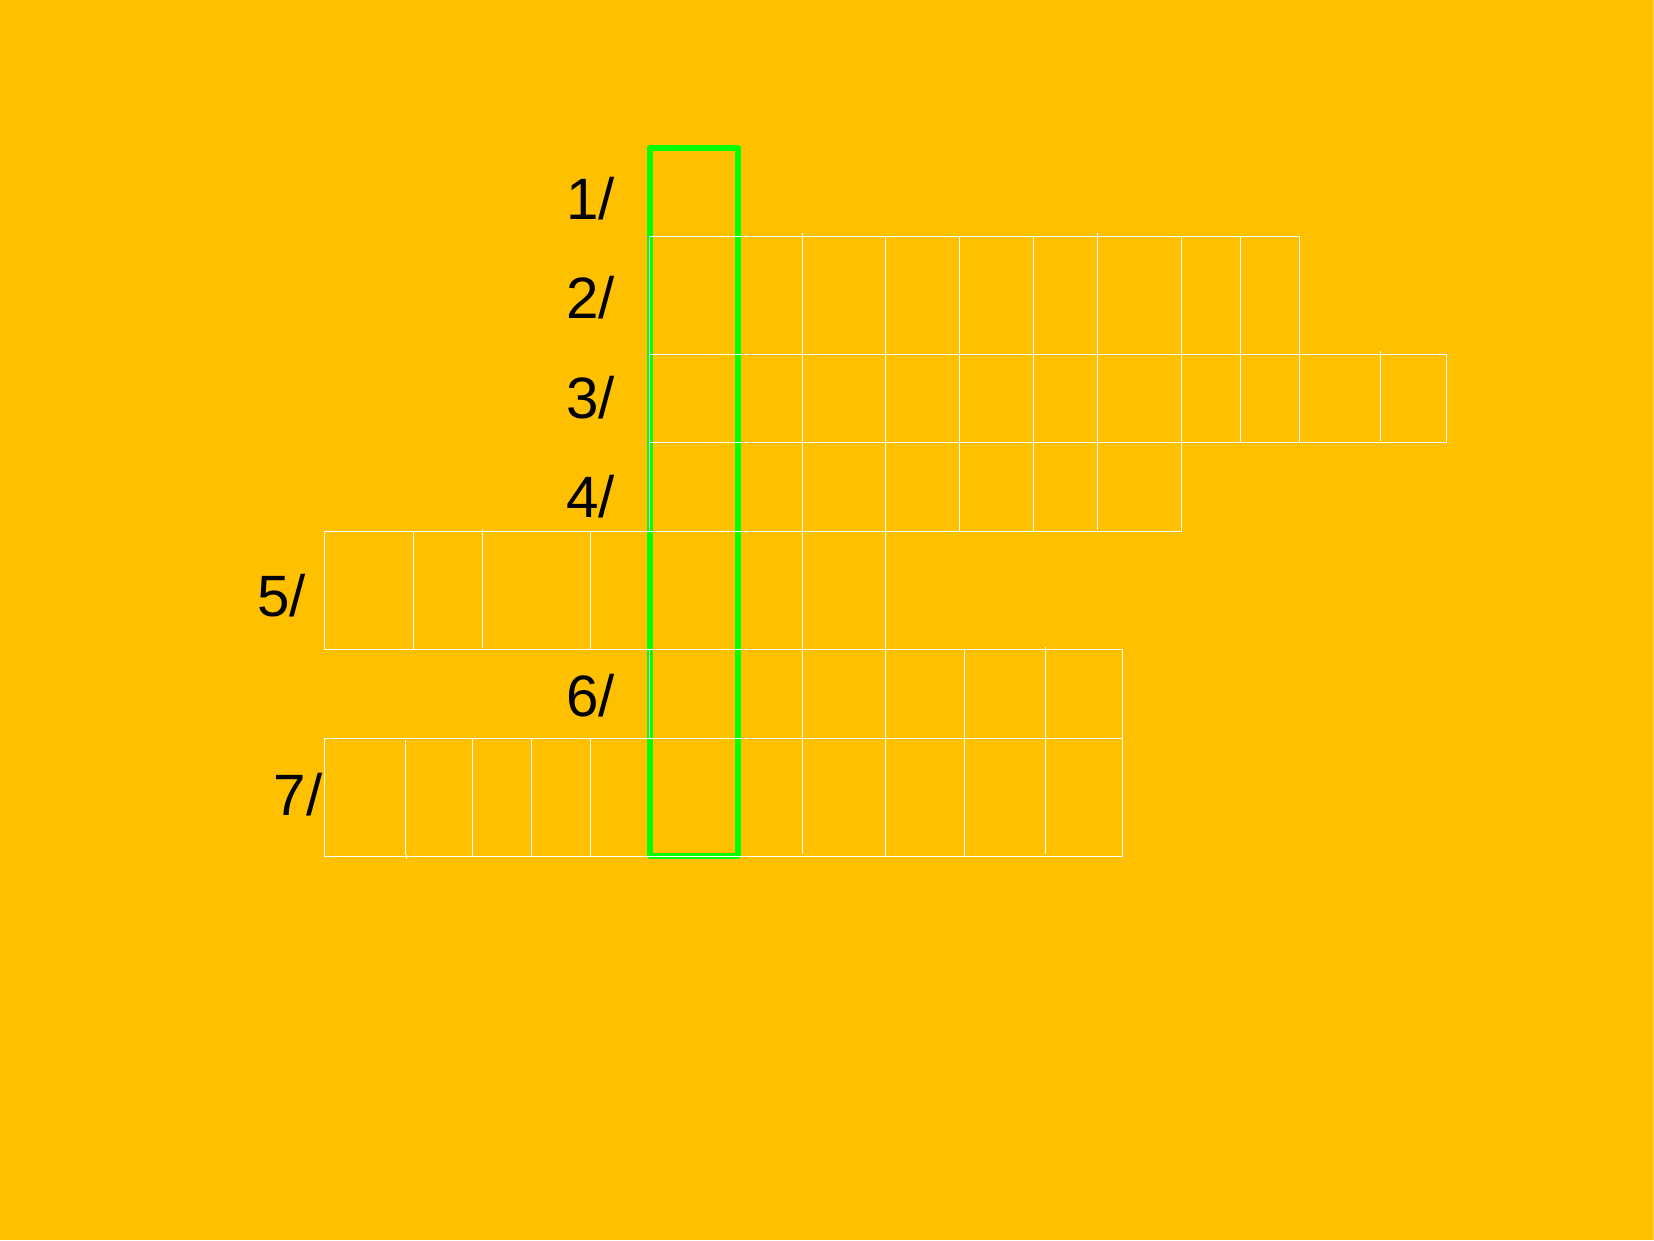

# 1/
 2/
 3/
 4/
 5/
 6/
 7/